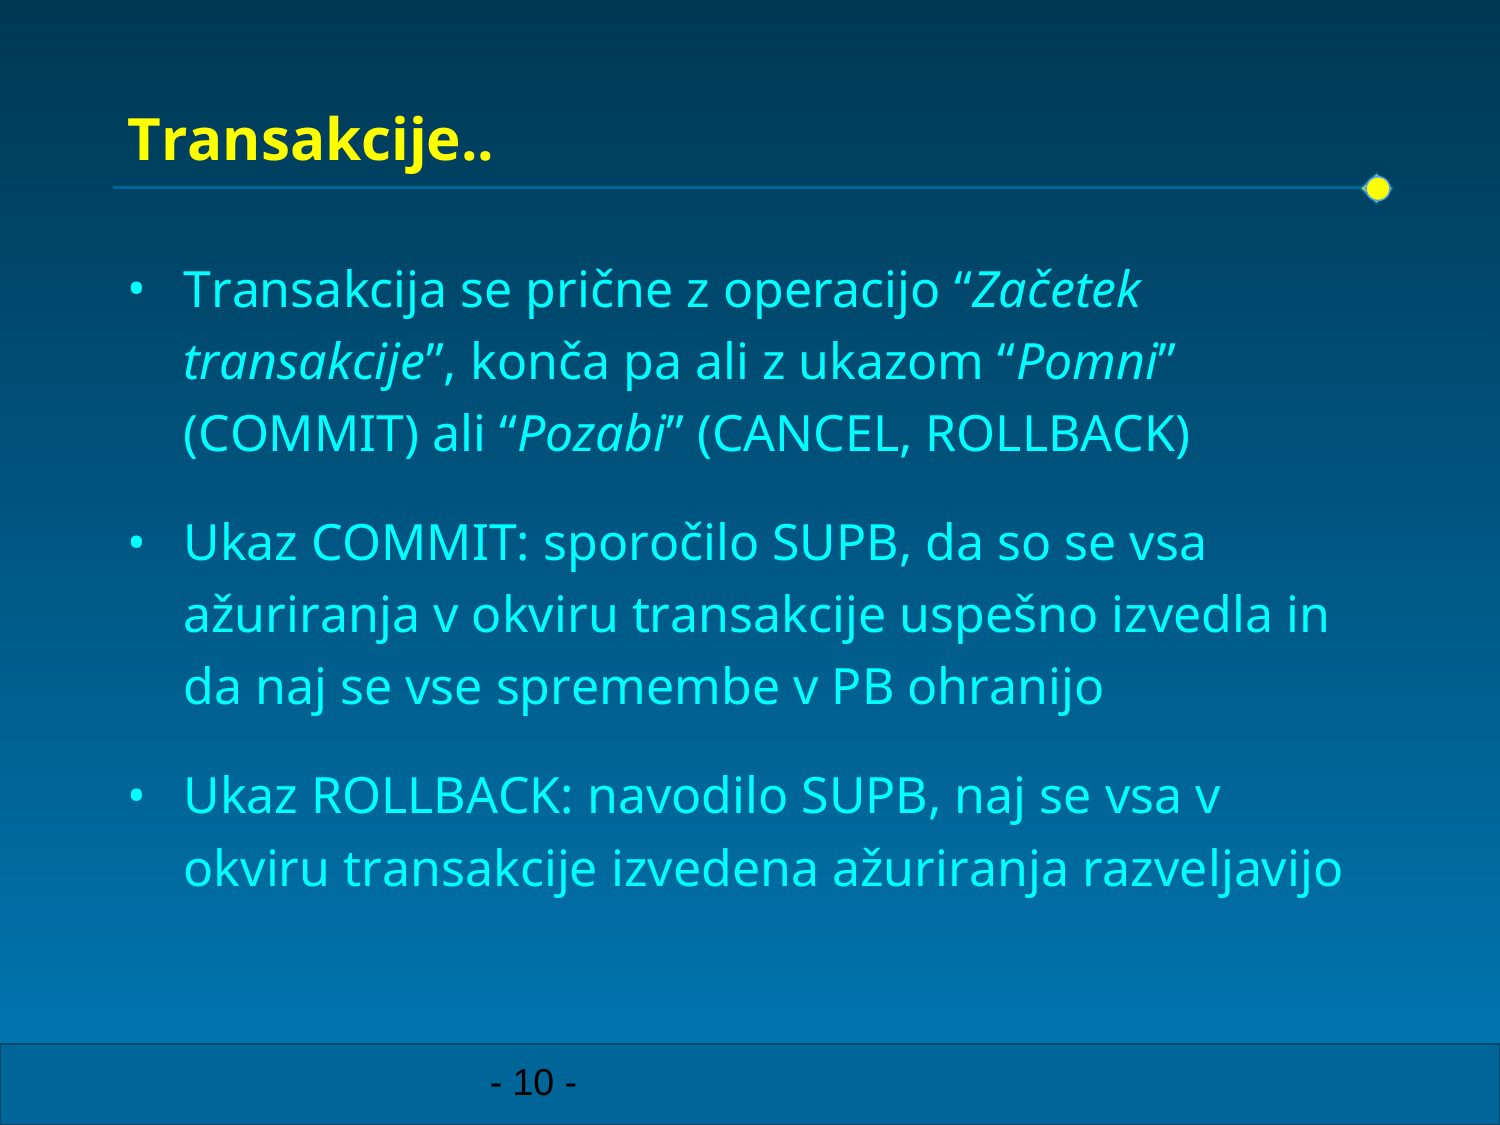

# Transakcije..
Transakcija se prične z operacijo “Začetek transakcije”, konča pa ali z ukazom “Pomni” (COMMIT) ali “Pozabi” (CANCEL, ROLLBACK)
Ukaz COMMIT: sporočilo SUPB, da so se vsa ažuriranja v okviru transakcije uspešno izvedla in da naj se vse spremembe v PB ohranijo
Ukaz ROLLBACK: navodilo SUPB, naj se vsa v okviru transakcije izvedena ažuriranja razveljavijo